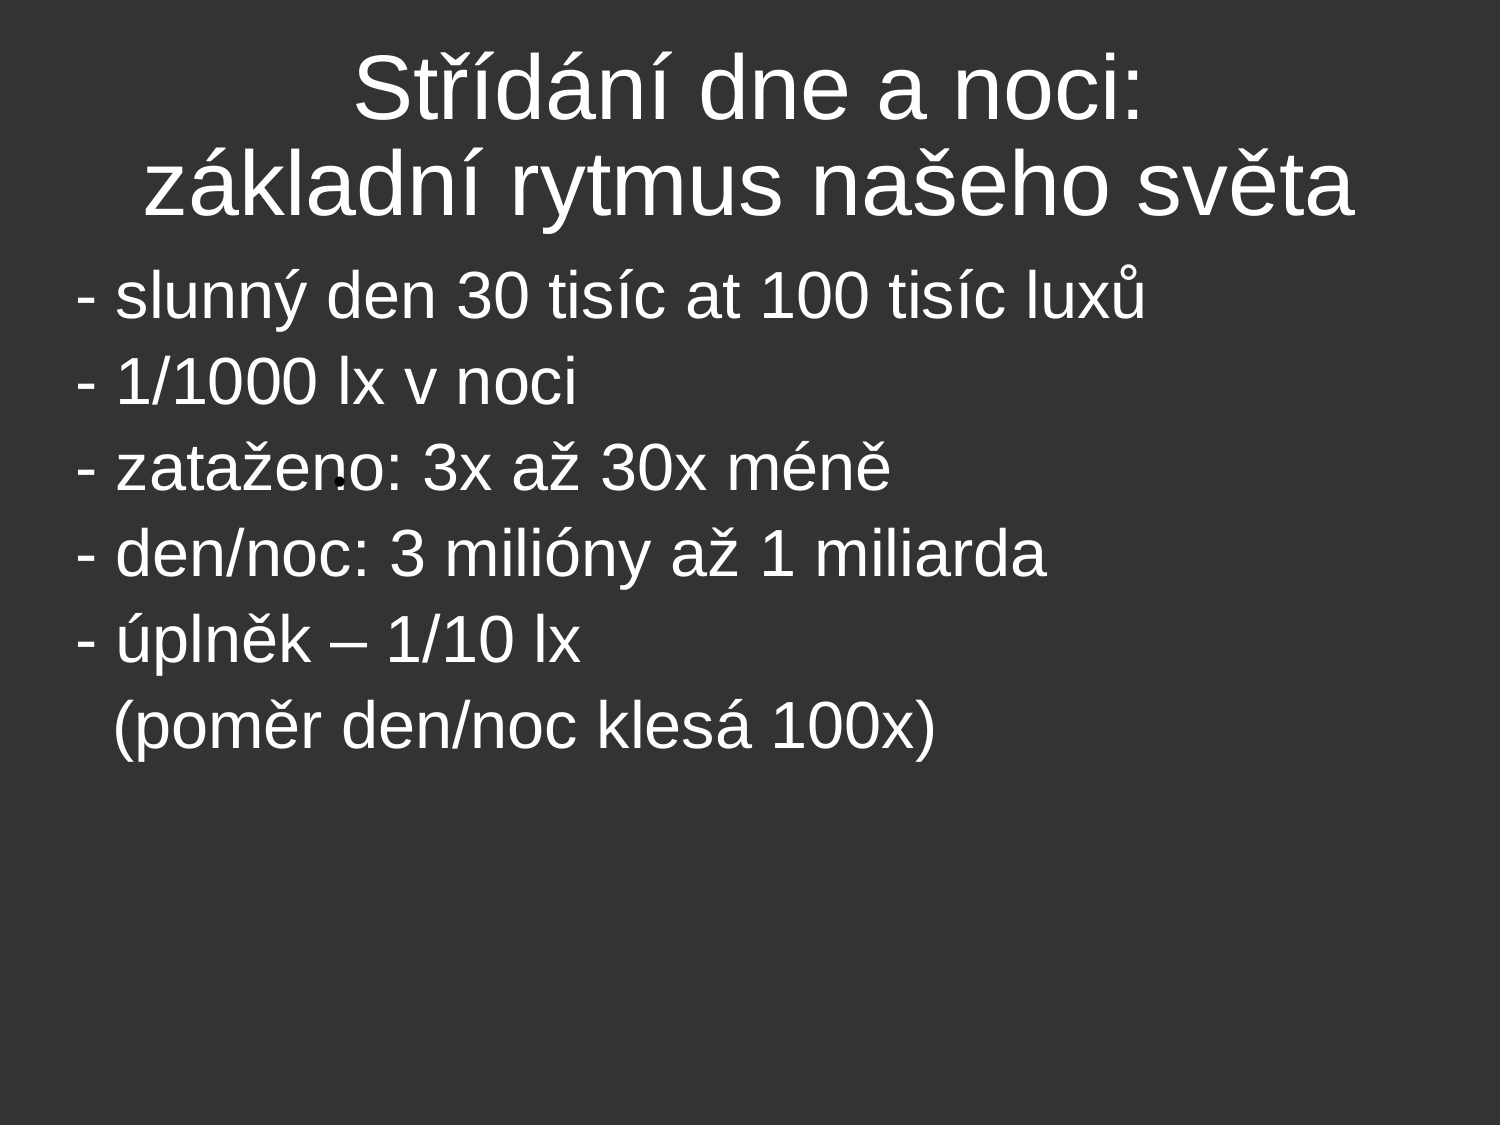

# Střídání dne a noci: základní rytmus našeho světa
- slunný den 30 tisíc at 100 tisíc luxů
- 1/1000 lx v noci
- zataženo: 3x až 30x méně
- den/noc: 3 milióny až 1 miliarda
- úplněk – 1/10 lx
 (poměr den/noc klesá 100x)
•